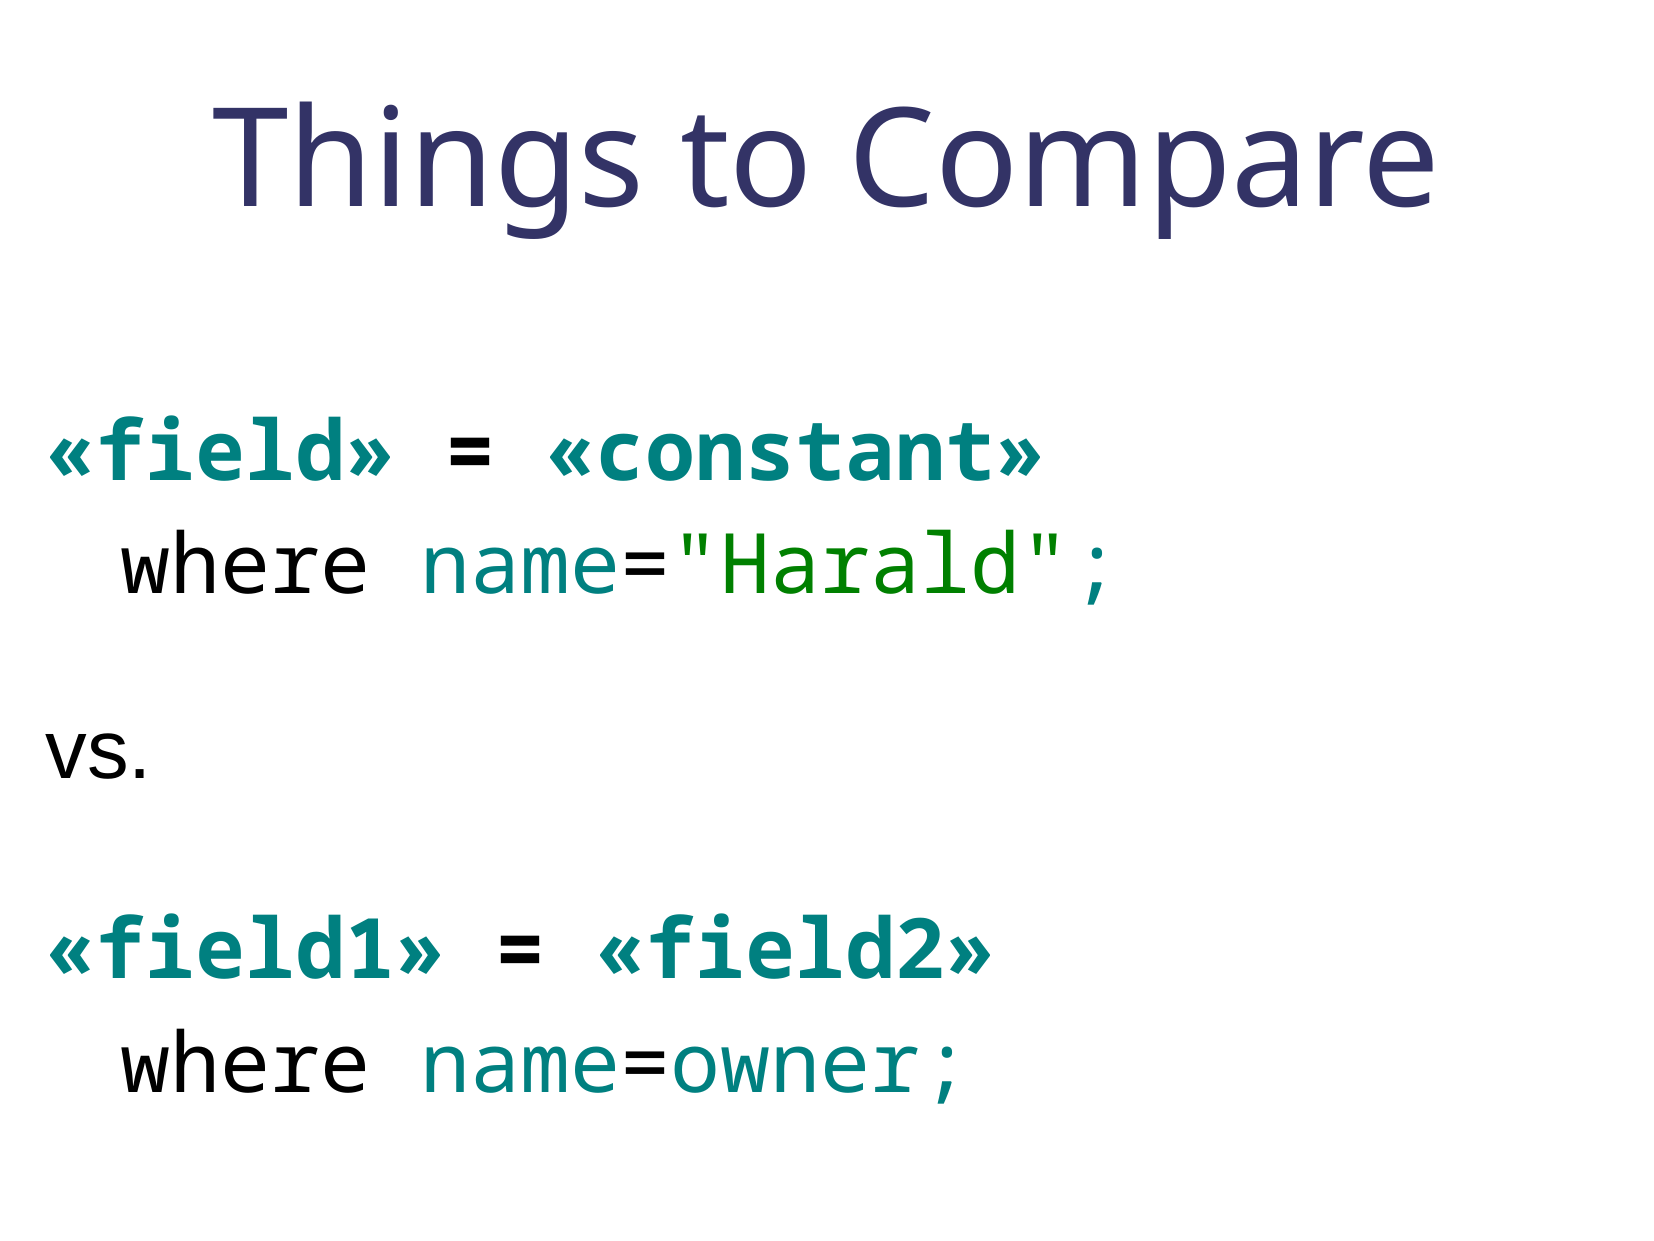

# Things to Compare
«field» = «constant»
	where name="Harald";
vs.
«field1» = «field2»
	where name=owner;